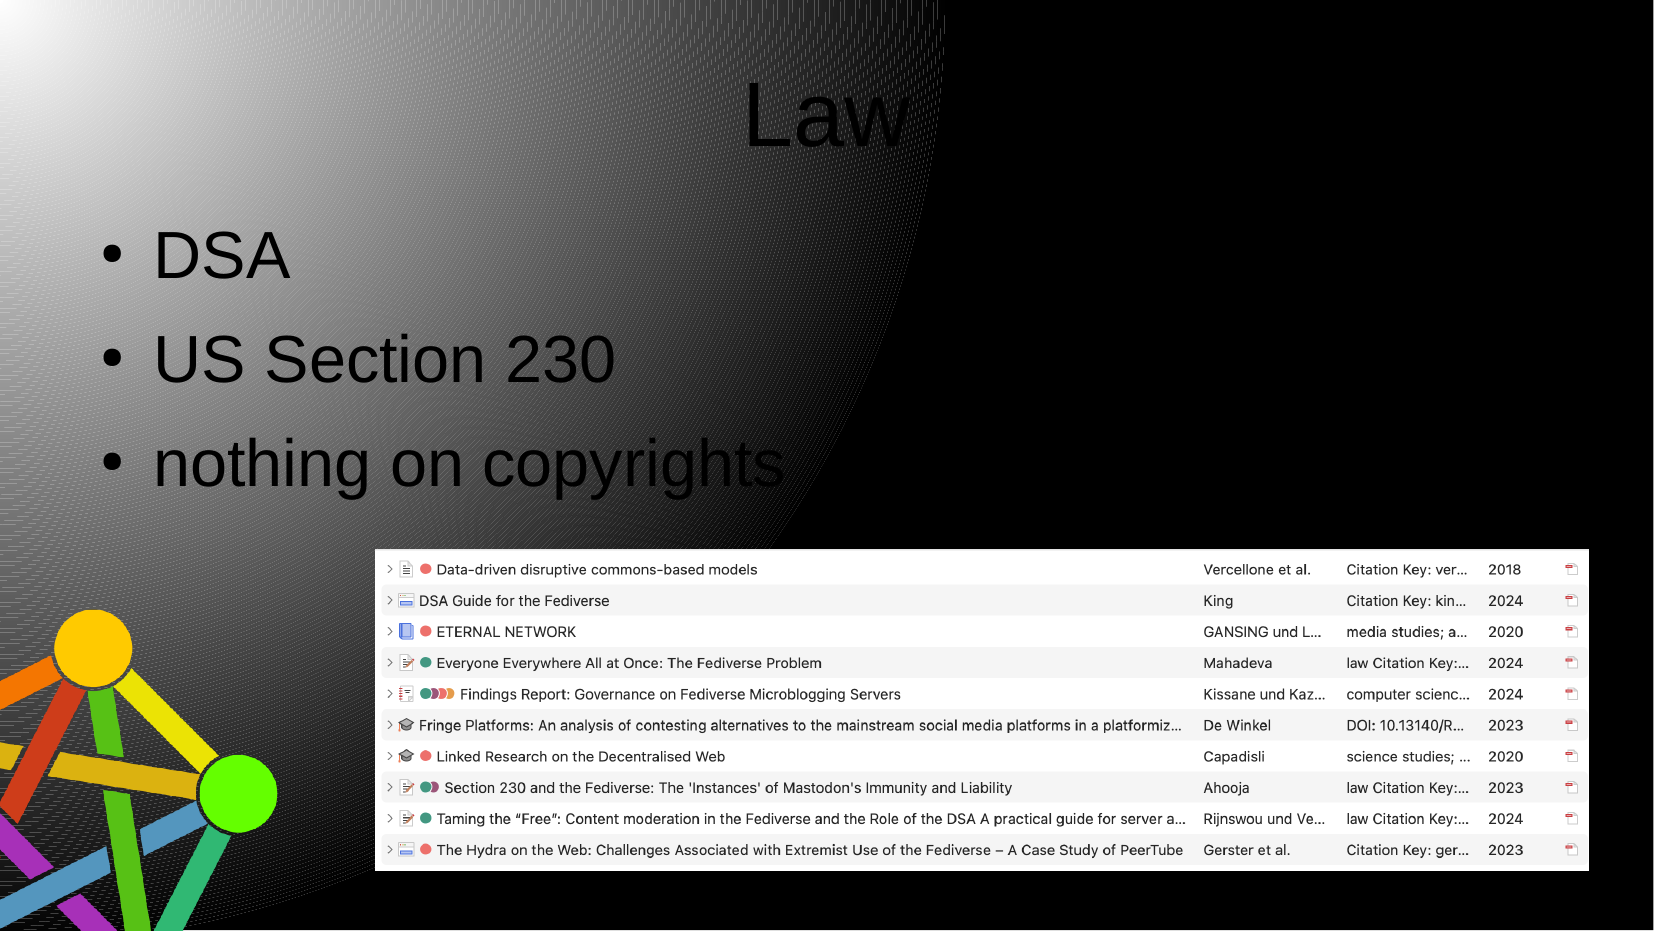

# Law
DSA
US Section 230
nothing on copyrights